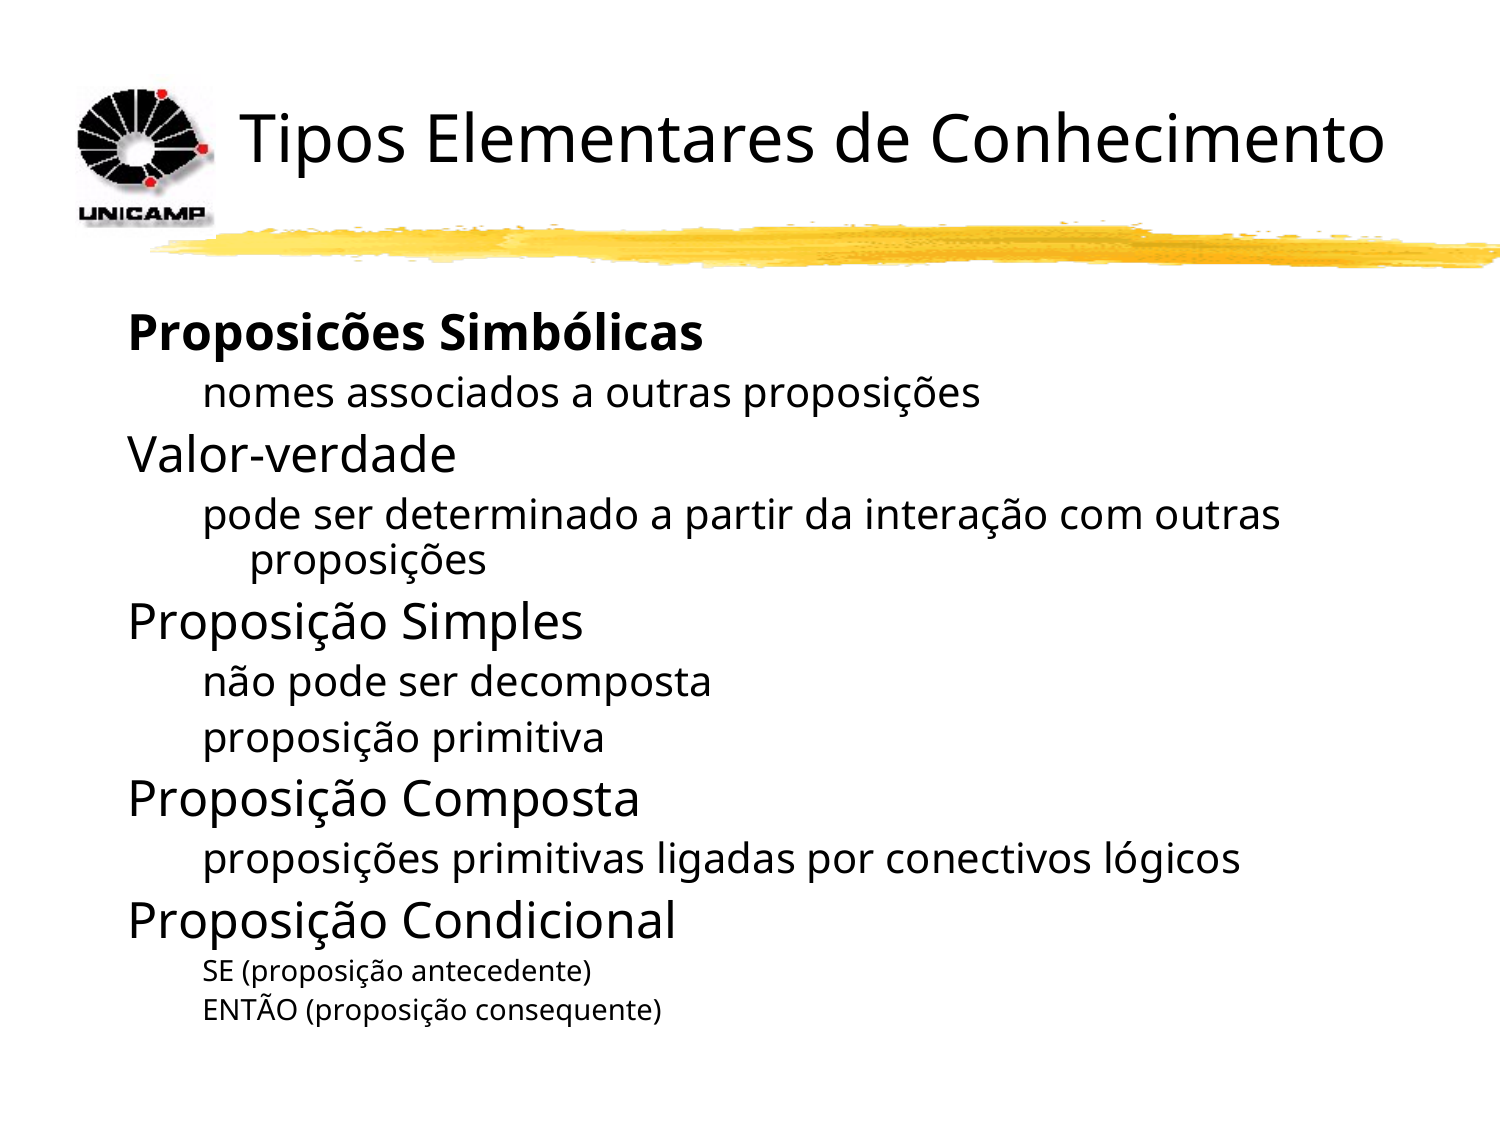

Tipos Elementares de Conhecimento
Proposicões Simbólicas
nomes associados a outras proposições
Valor-verdade
pode ser determinado a partir da interação com outras proposições
Proposição Simples
não pode ser decomposta
proposição primitiva
Proposição Composta
proposições primitivas ligadas por conectivos lógicos
Proposição Condicional
SE (proposição antecedente)
ENTÃO (proposição consequente)